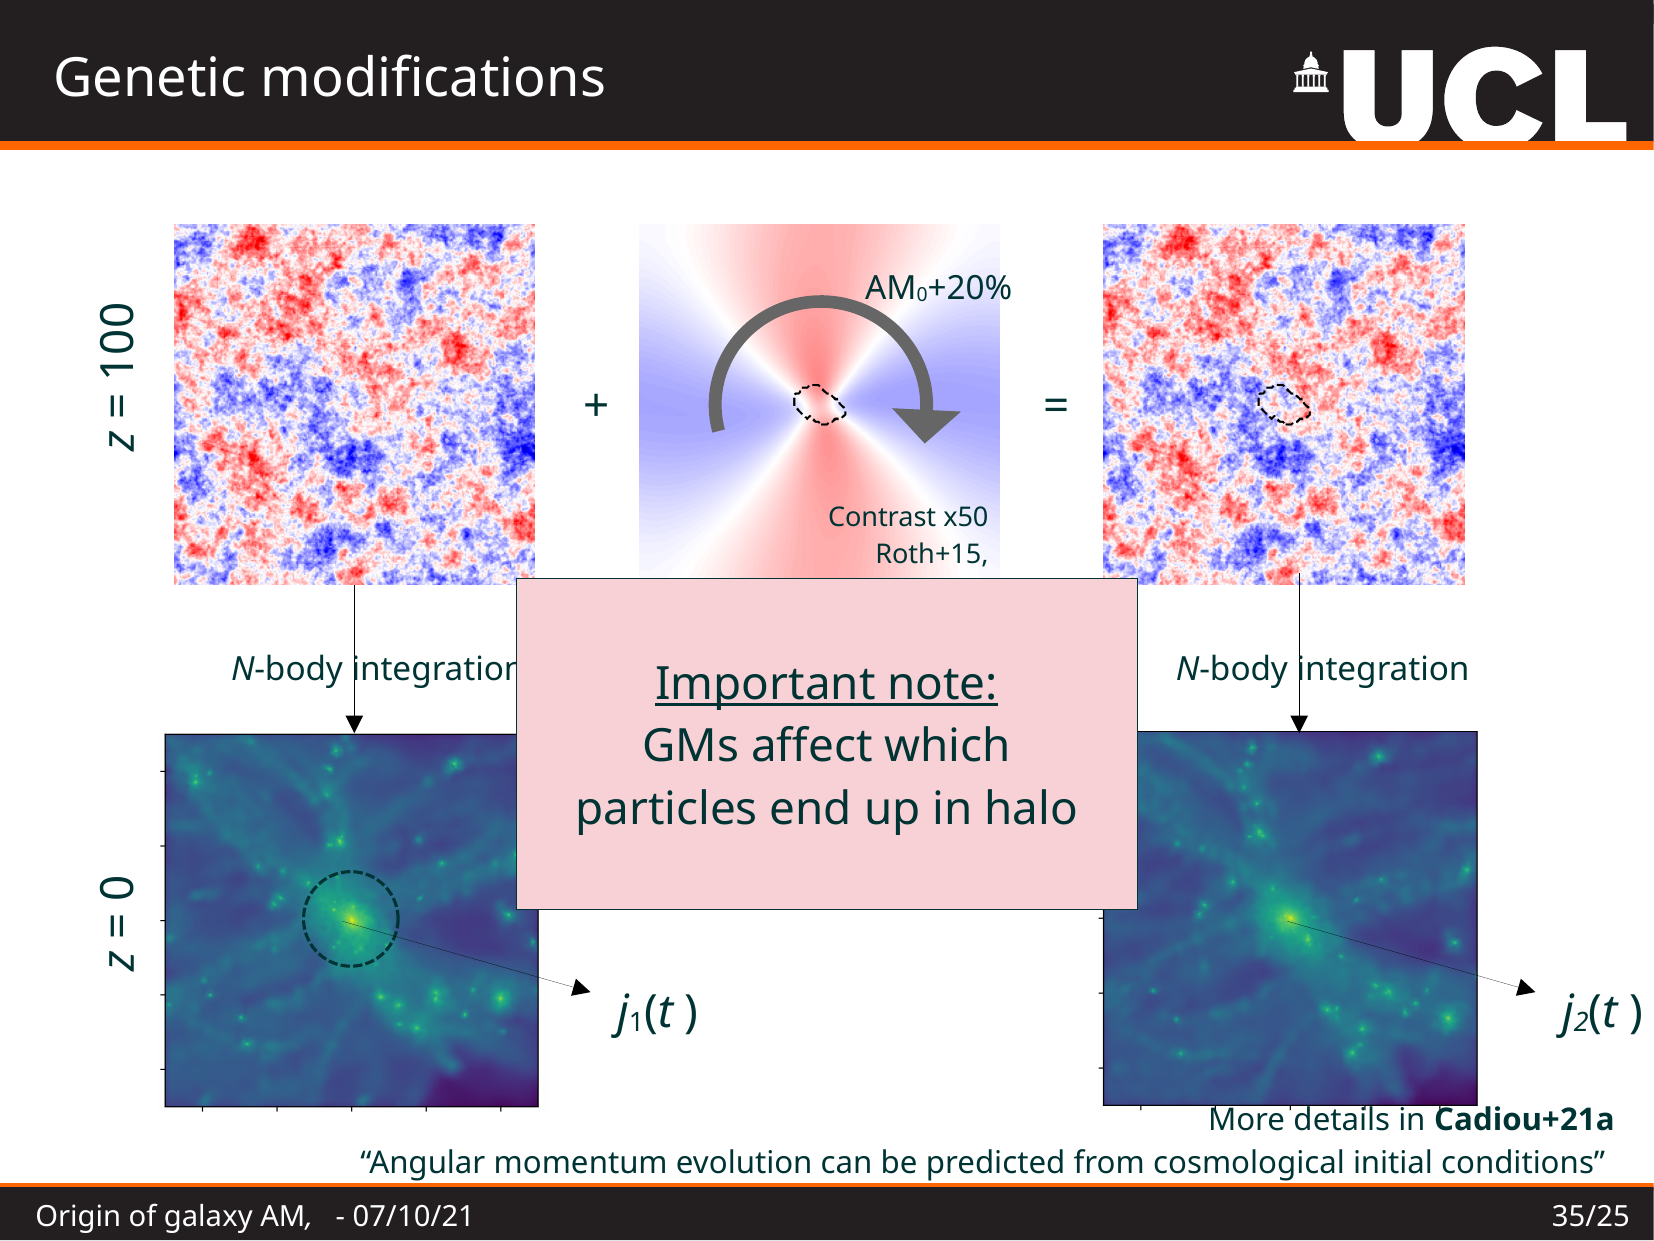

# Genetic modifications
AM0+20%
z = 100
+
=
Contrast x50
Roth+15, Stopyra+20
Important note:
GMs affect which
particles end up in halo
N-body integration
N-body integration
z = 0
j1(t )
j2(t )
More details in Cadiou+21a
“Angular momentum evolution can be predicted from cosmological initial conditions”
03 September 2021
35